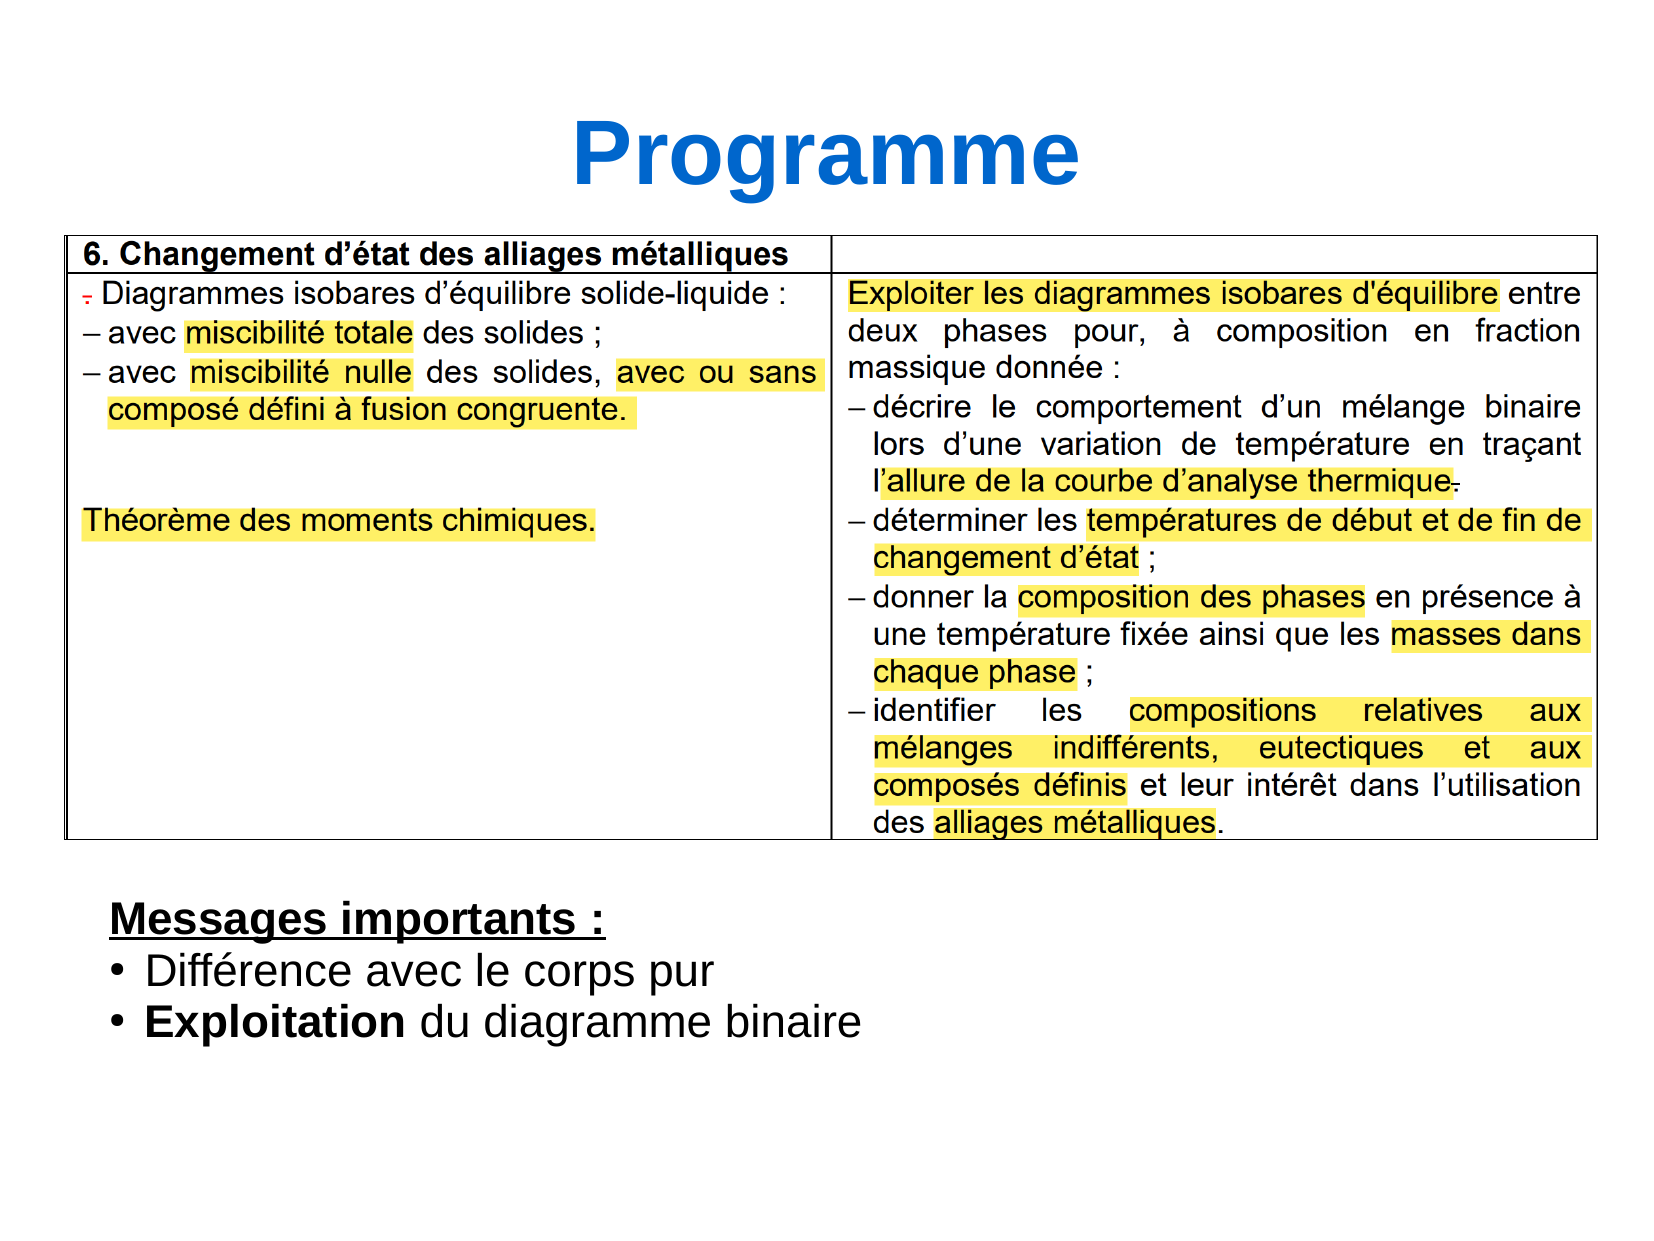

# Programme
Messages importants :
Différence avec le corps pur
Exploitation du diagramme binaire